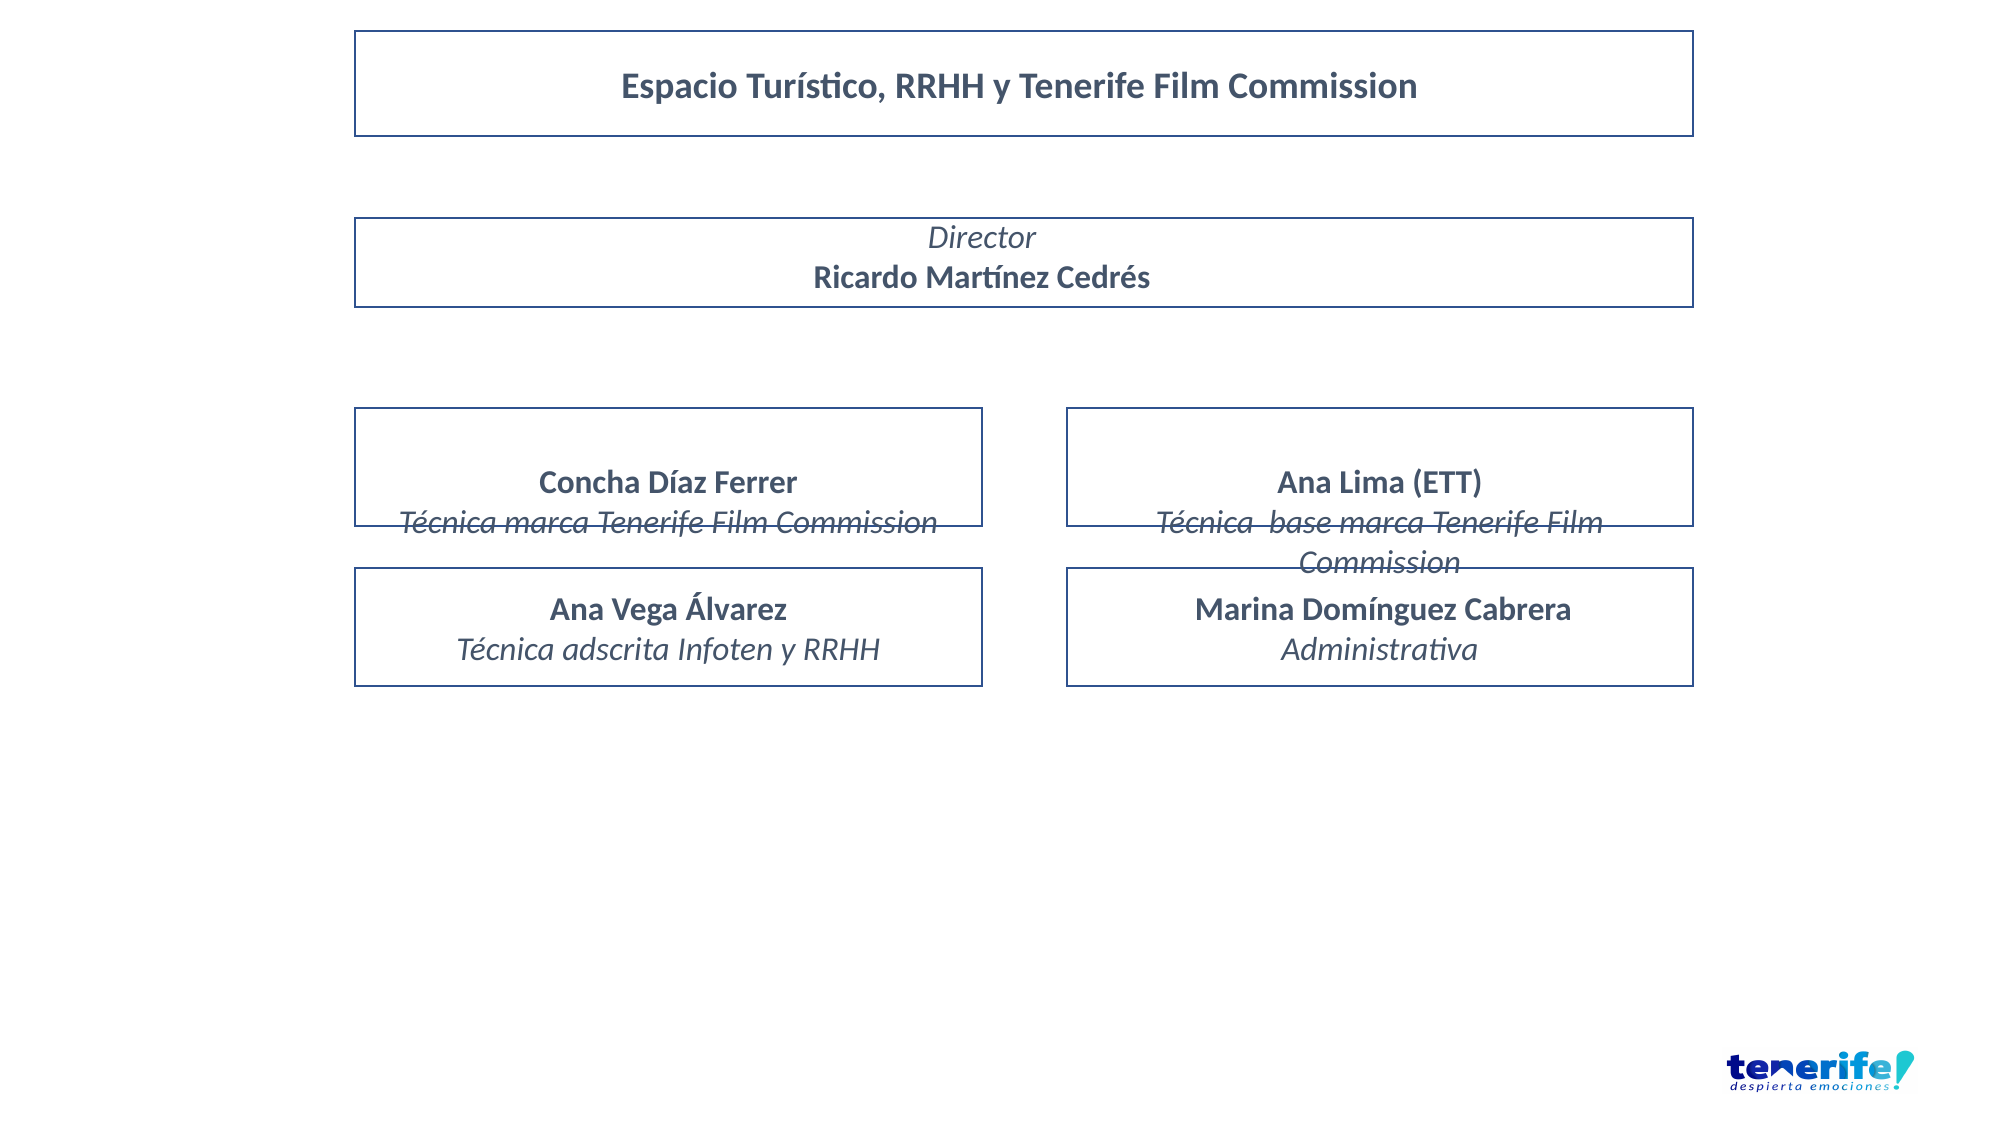

Espacio Turístico, RRHH y Tenerife Film Commission
Director
Ricardo Martínez Cedrés
Concha Díaz Ferrer
Técnica marca Tenerife Film Commission
Ana Lima (ETT)
Técnica base marca Tenerife Film Commission
Ana Vega Álvarez
Técnica adscrita Infoten y RRHH
 Marina Domínguez Cabrera
Administrativa